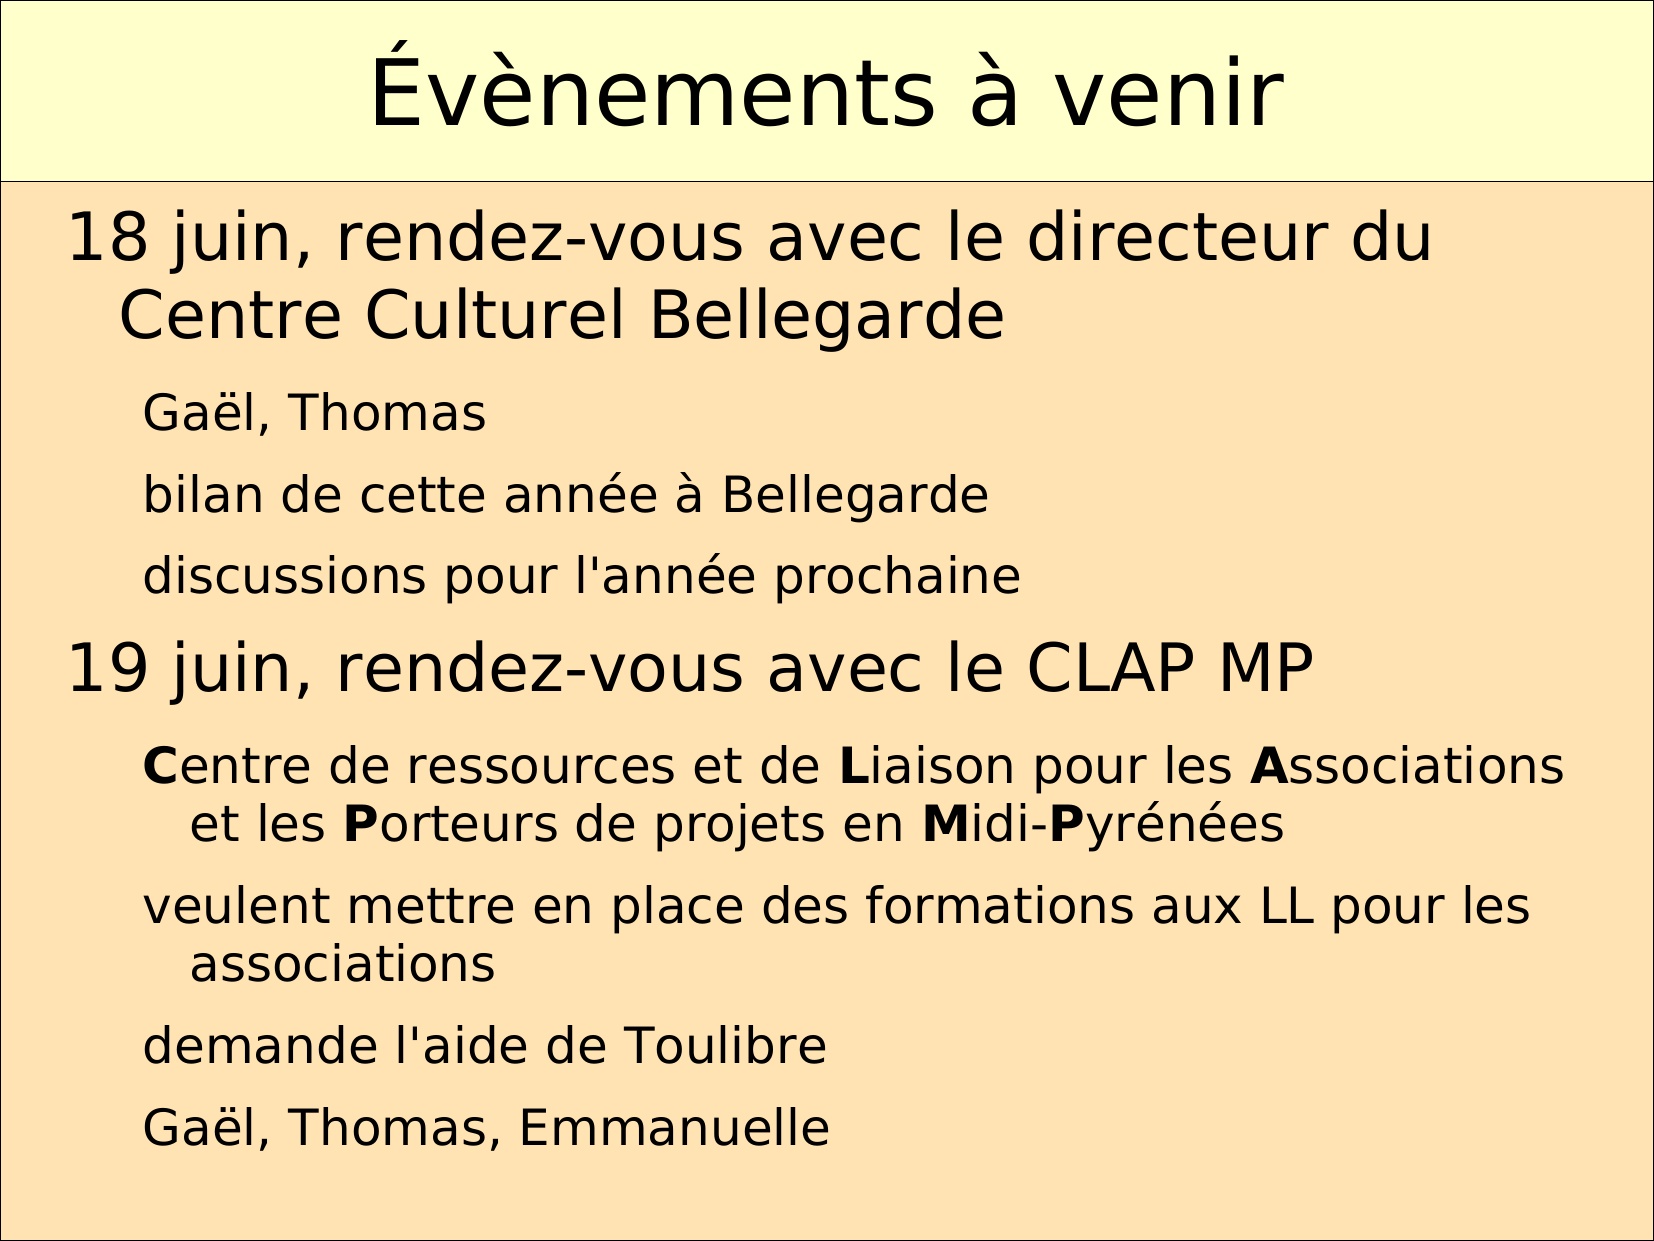

# Évènements à venir
18 juin, rendez-vous avec le directeur du Centre Culturel Bellegarde
Gaël, Thomas
bilan de cette année à Bellegarde
discussions pour l'année prochaine
19 juin, rendez-vous avec le CLAP MP
Centre de ressources et de Liaison pour les Associations et les Porteurs de projets en Midi-Pyrénées
veulent mettre en place des formations aux LL pour les associations
demande l'aide de Toulibre
Gaël, Thomas, Emmanuelle